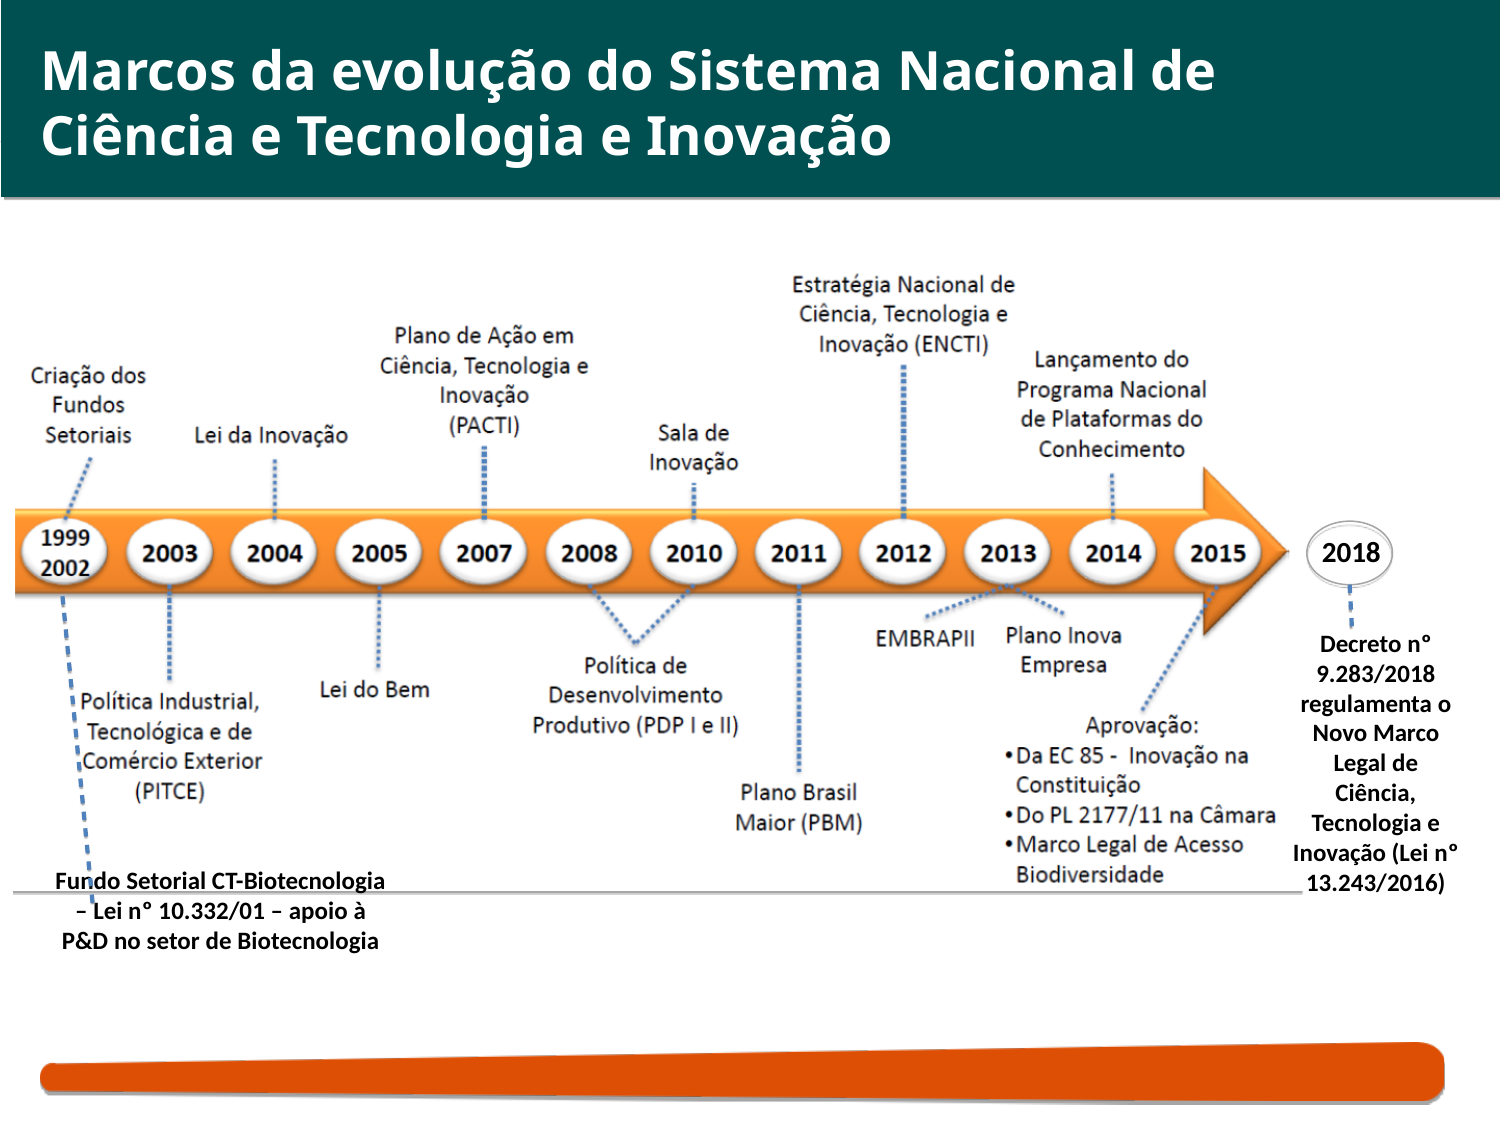

Marcos da evolução do Sistema Nacional de Ciência e Tecnologia e Inovação
2018
Decreto nº 9.283/2018 regulamenta o Novo Marco Legal de Ciência, Tecnologia e Inovação (Lei nº 13.243/2016)
Fundo Setorial CT-Biotecnologia – Lei nº 10.332/01 – apoio à P&D no setor de Biotecnologia